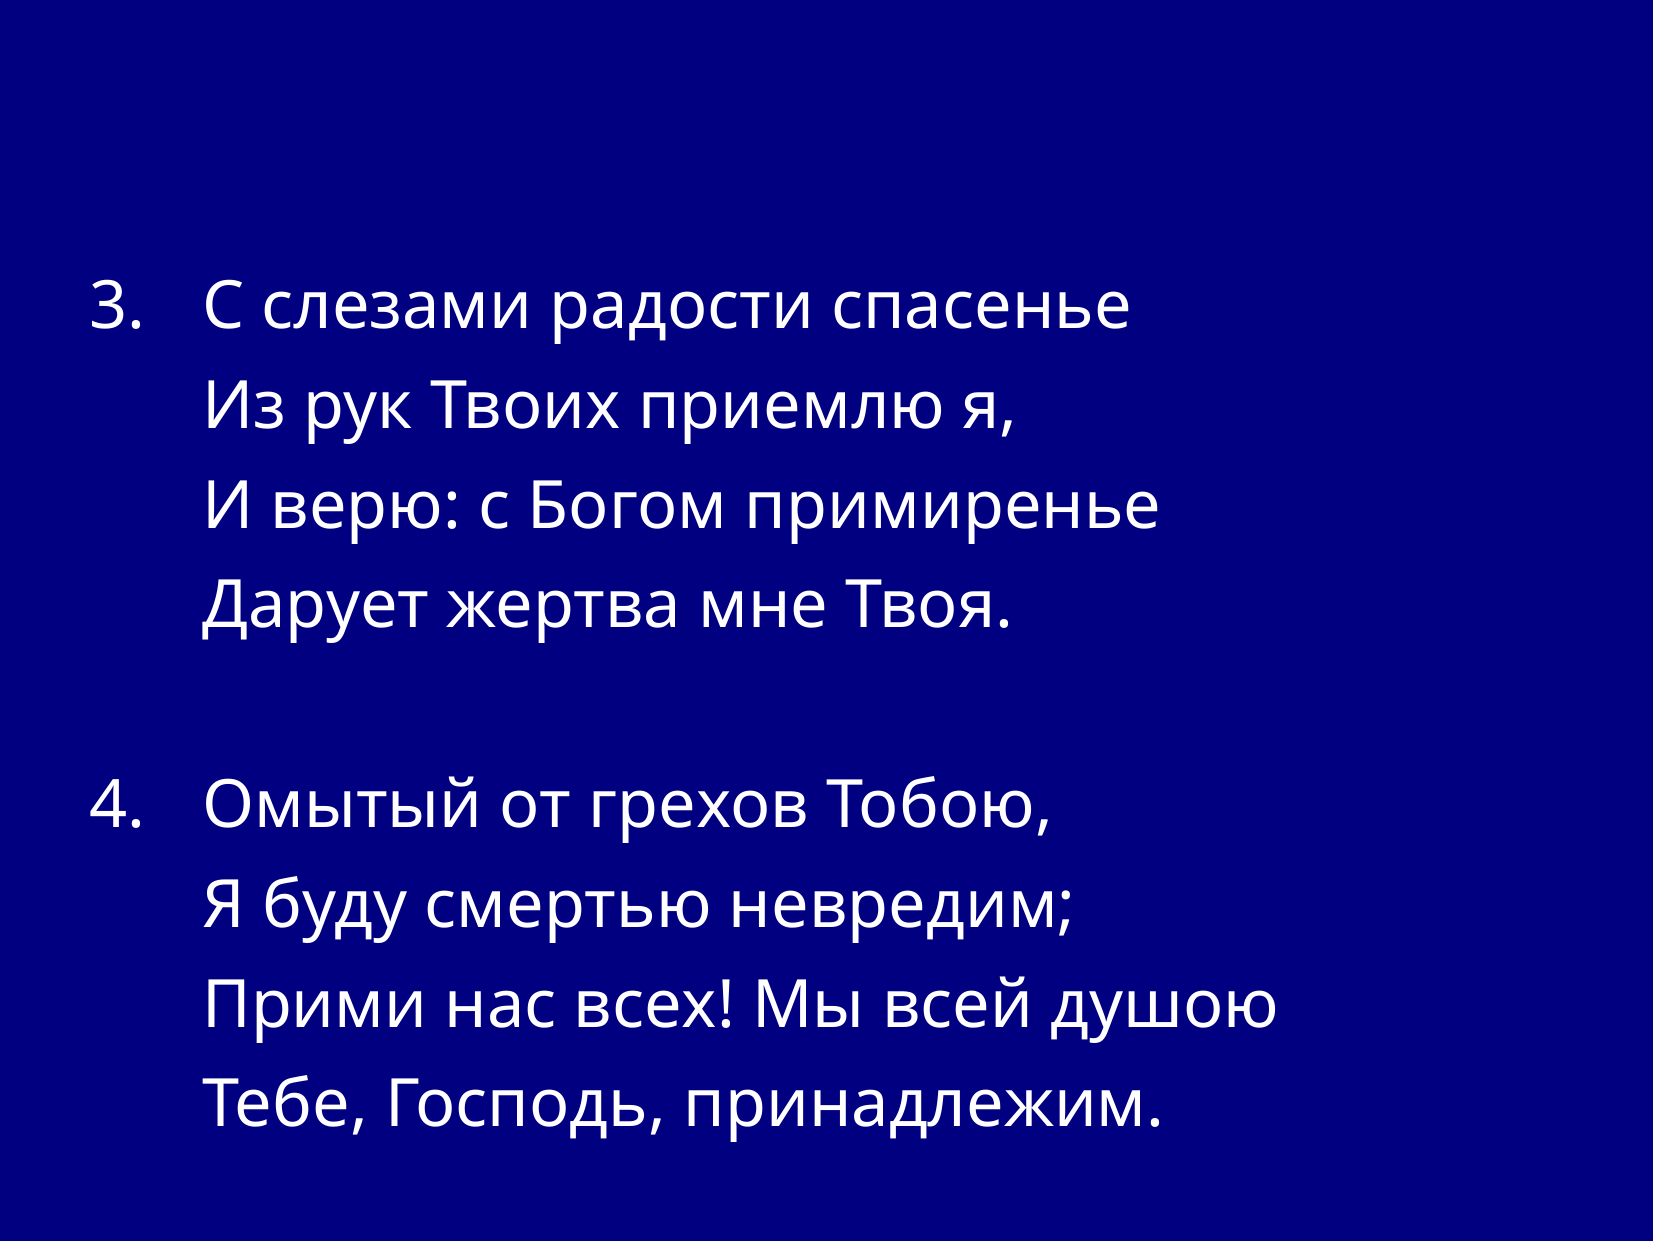

3.	С слезами радости спасенье
	Из рук Твоих приемлю я,
	И верю: с Богом примиренье
	Дарует жертва мне Твоя.
4.	Омытый от грехов Тобою,
	Я буду смертью невредим;
	Прими нас всех! Мы всей душою
	Тебе, Господь, принадлежим.